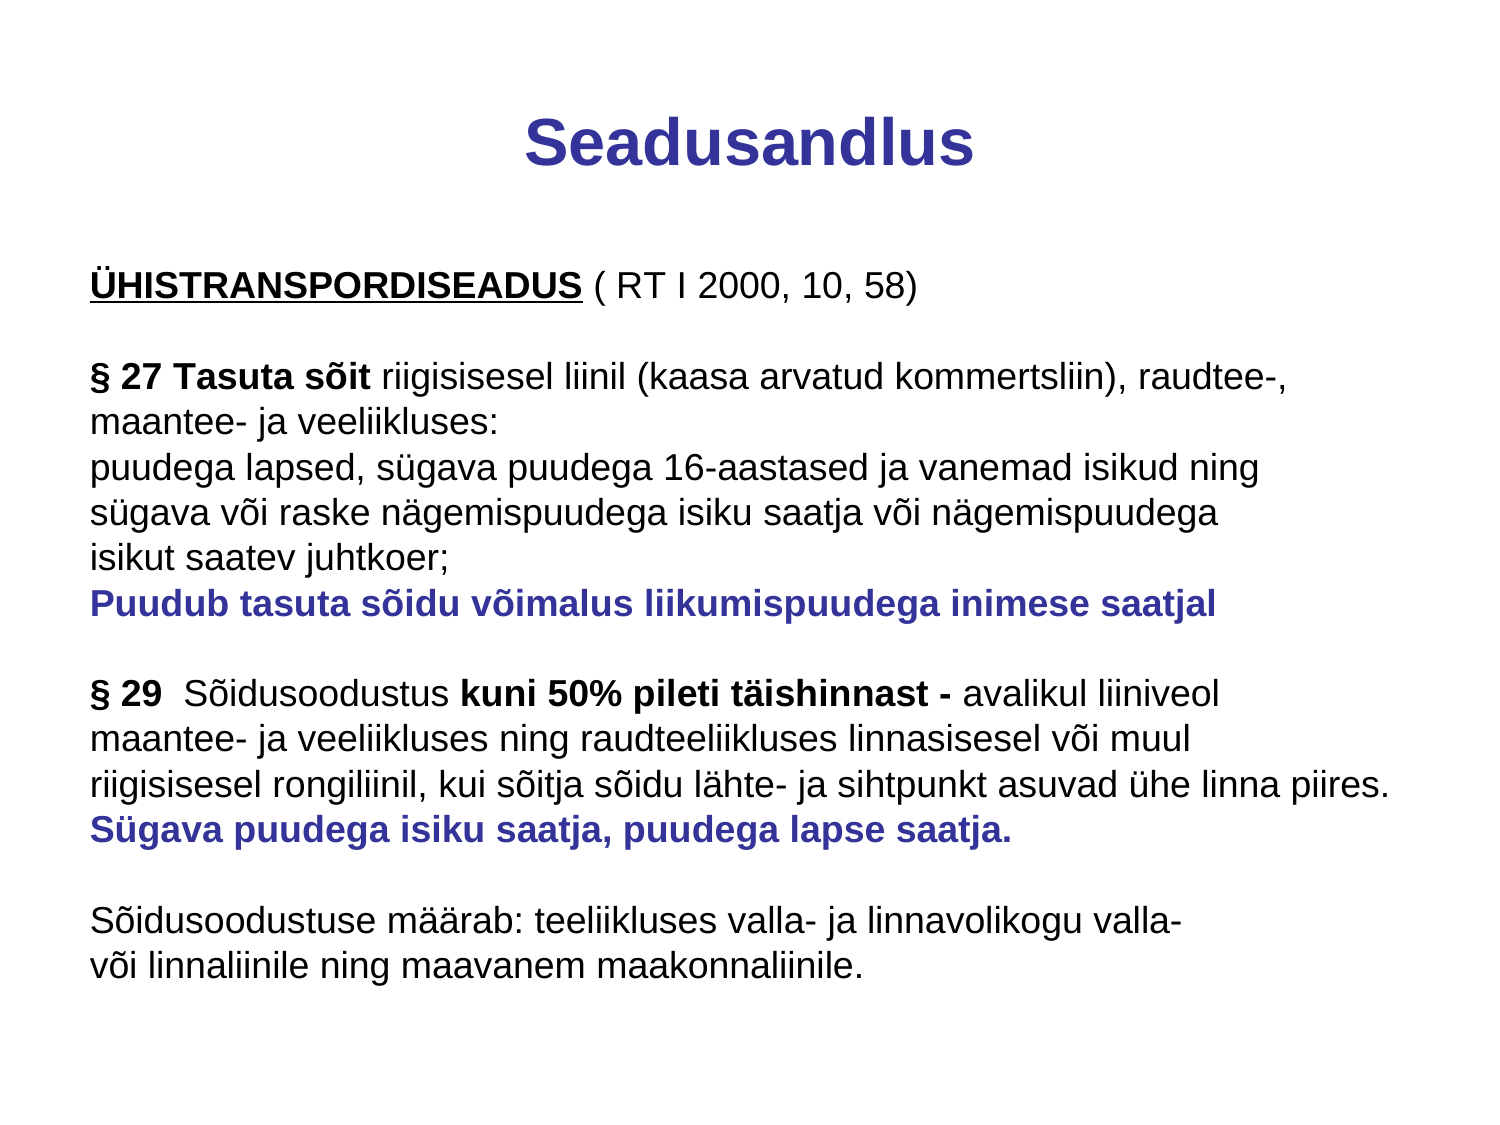

# Seadusandlus
ÜHISTRANSPORDISEADUS ( RT I 2000, 10, 58)
§ 27 Tasuta sõit riigisisesel liinil (kaasa arvatud kommertsliin), raudtee-,
maantee- ja veeliikluses:
puudega lapsed, sügava puudega 16-aastased ja vanemad isikud ning
sügava või raske nägemispuudega isiku saatja või nägemispuudega
isikut saatev juhtkoer;
Puudub tasuta sõidu võimalus liikumispuudega inimese saatjal
§ 29 Sõidusoodustus kuni 50% pileti täishinnast - avalikul liiniveol
maantee- ja veeliikluses ning raudteeliikluses linnasisesel või muul
riigisisesel rongiliinil, kui sõitja sõidu lähte- ja sihtpunkt asuvad ühe linna piires.
Sügava puudega isiku saatja, puudega lapse saatja.
Sõidusoodustuse määrab: teeliikluses valla- ja linnavolikogu valla-
või linnaliinile ning maavanem maakonnaliinile.